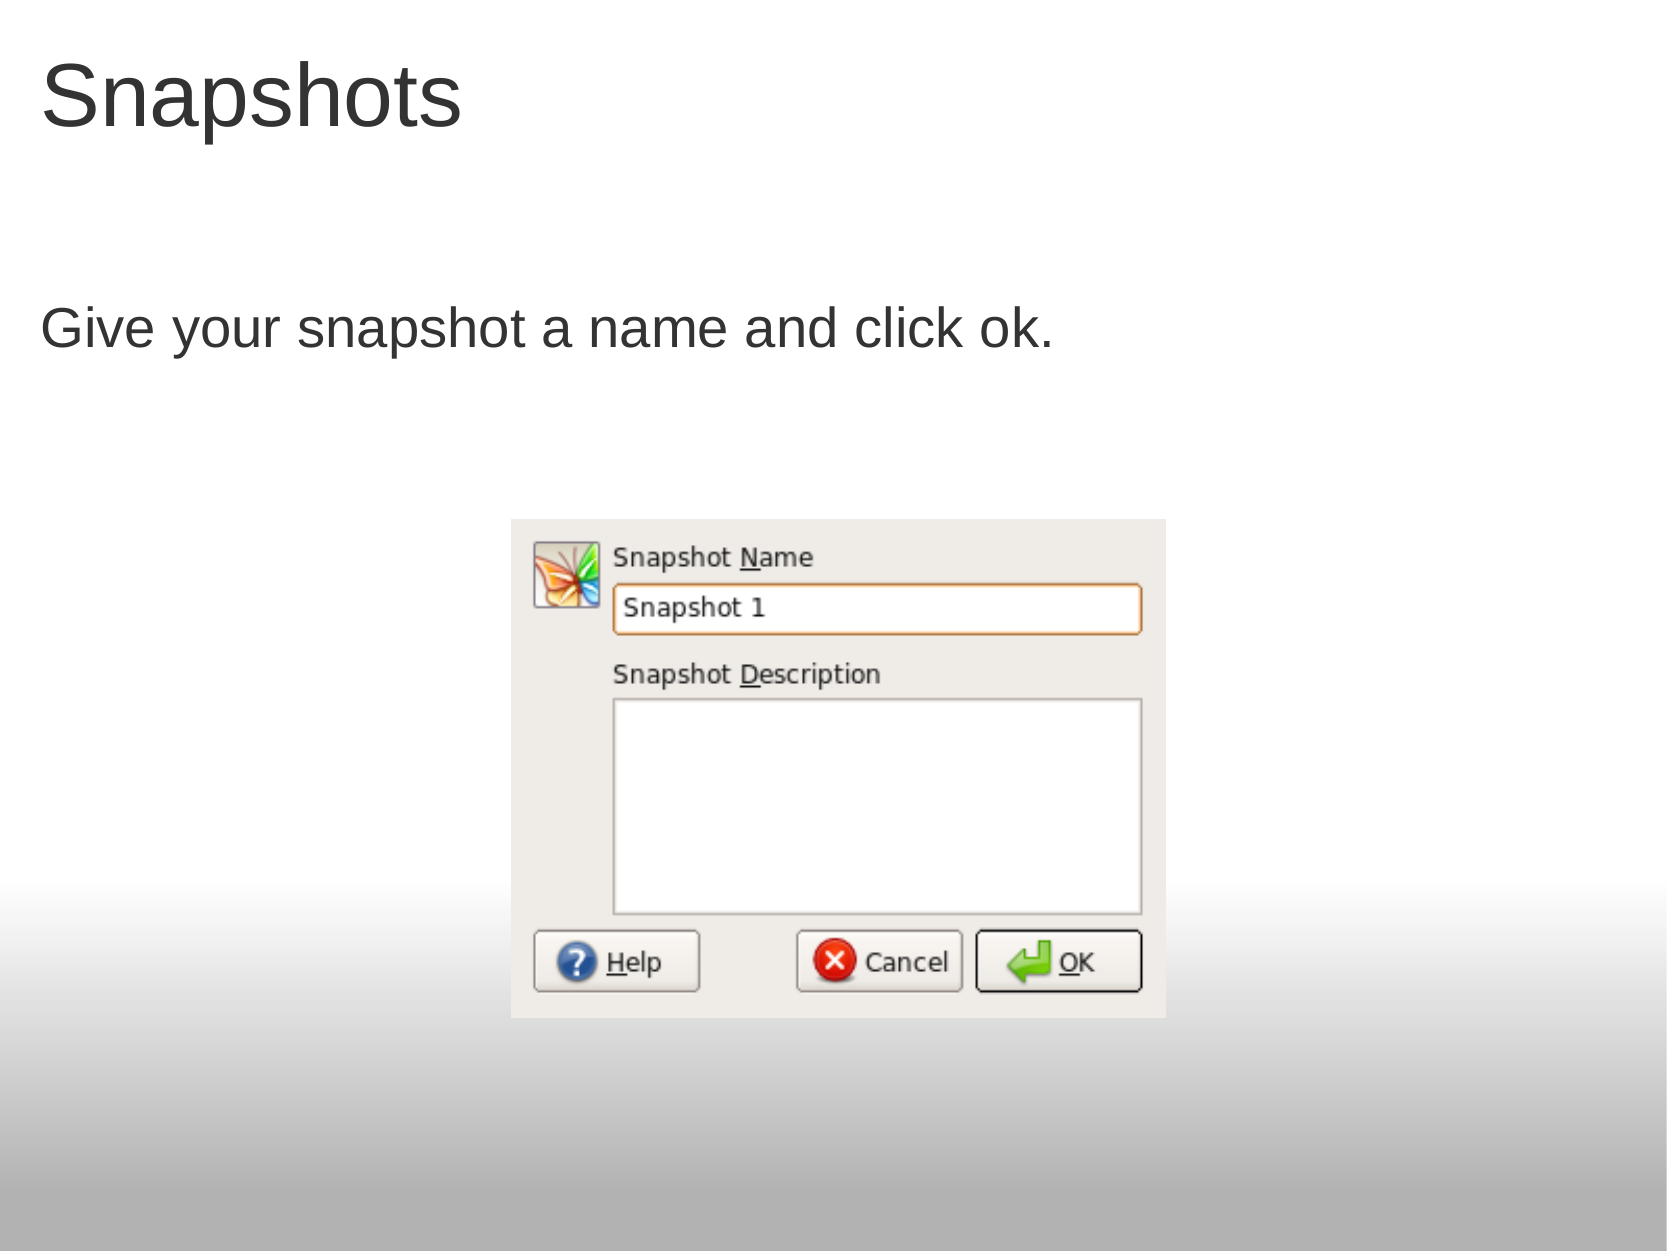

# Snapshots
Give your snapshot a name and click ok.